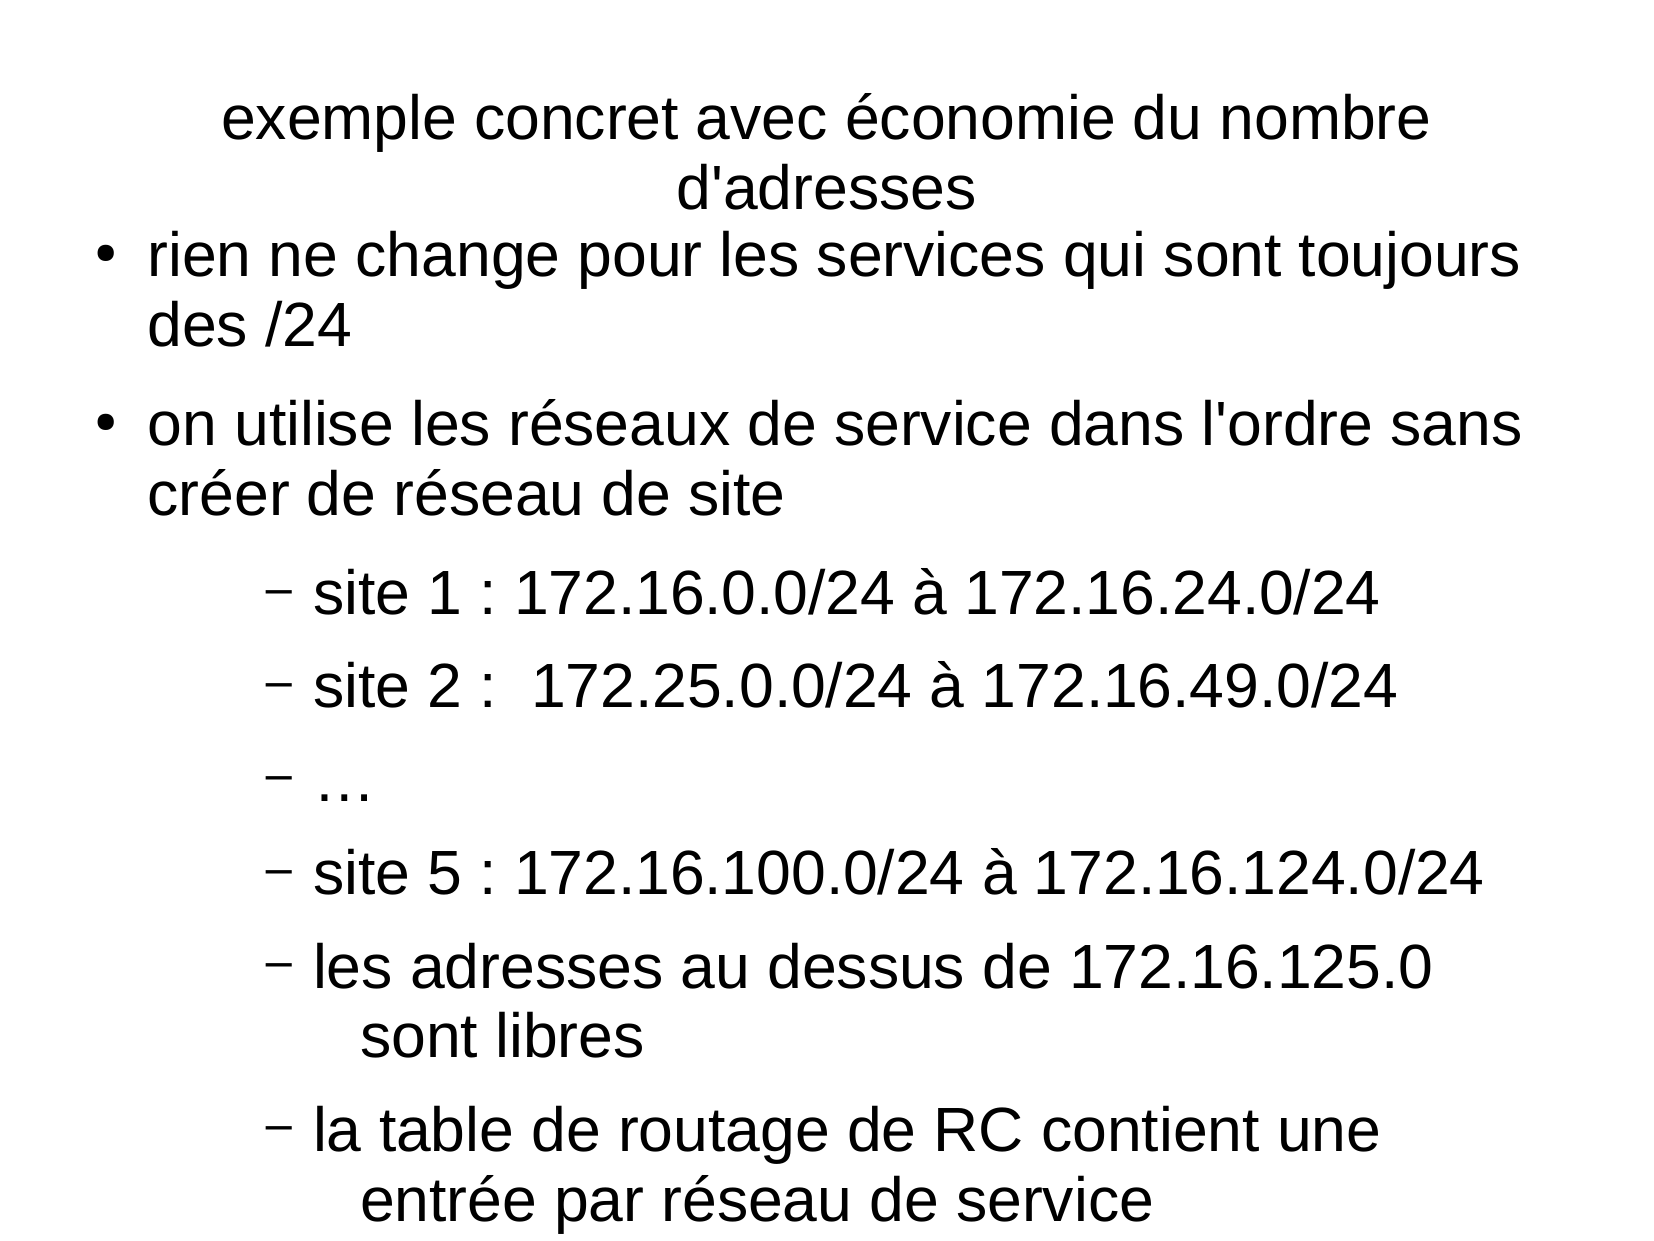

# exemple concret avec économie du nombre d'adresses
rien ne change pour les services qui sont toujours des /24
on utilise les réseaux de service dans l'ordre sans créer de réseau de site
site 1 : 172.16.0.0/24 à 172.16.24.0/24
site 2 : 172.25.0.0/24 à 172.16.49.0/24
…
site 5 : 172.16.100.0/24 à 172.16.124.0/24
les adresses au dessus de 172.16.125.0 sont libres
la table de routage de RC contient une entrée par réseau de service